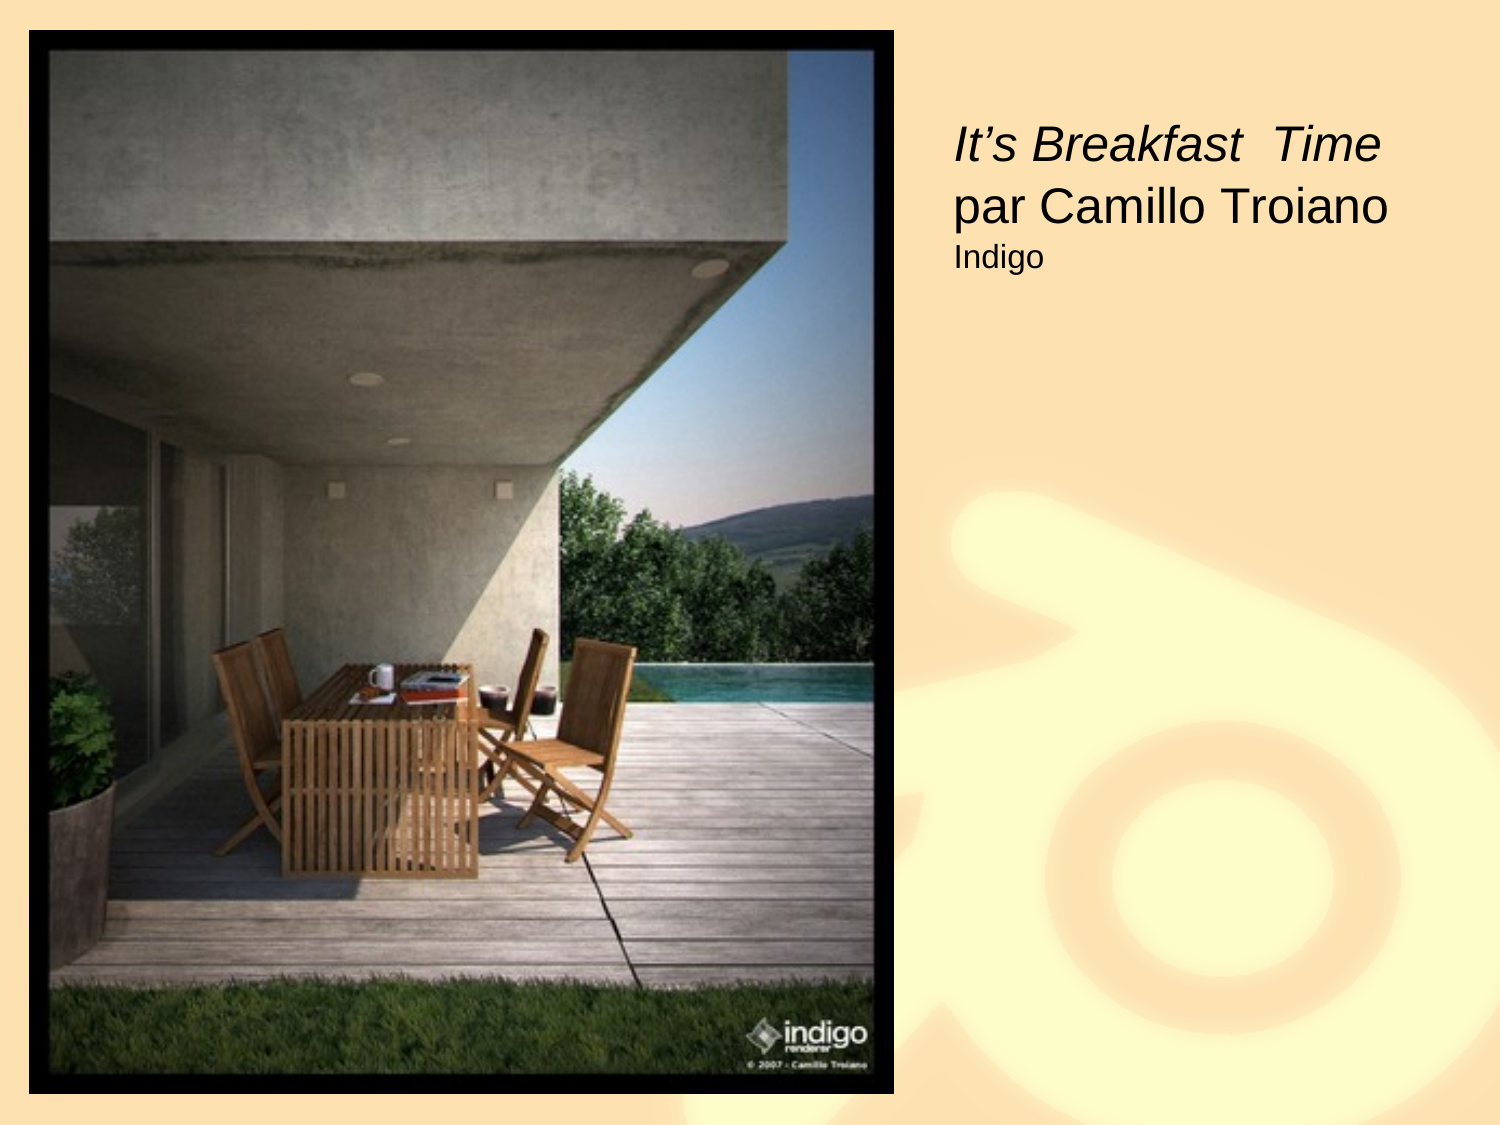

# It’s Breakfast Time
par Camillo Troiano
Indigo